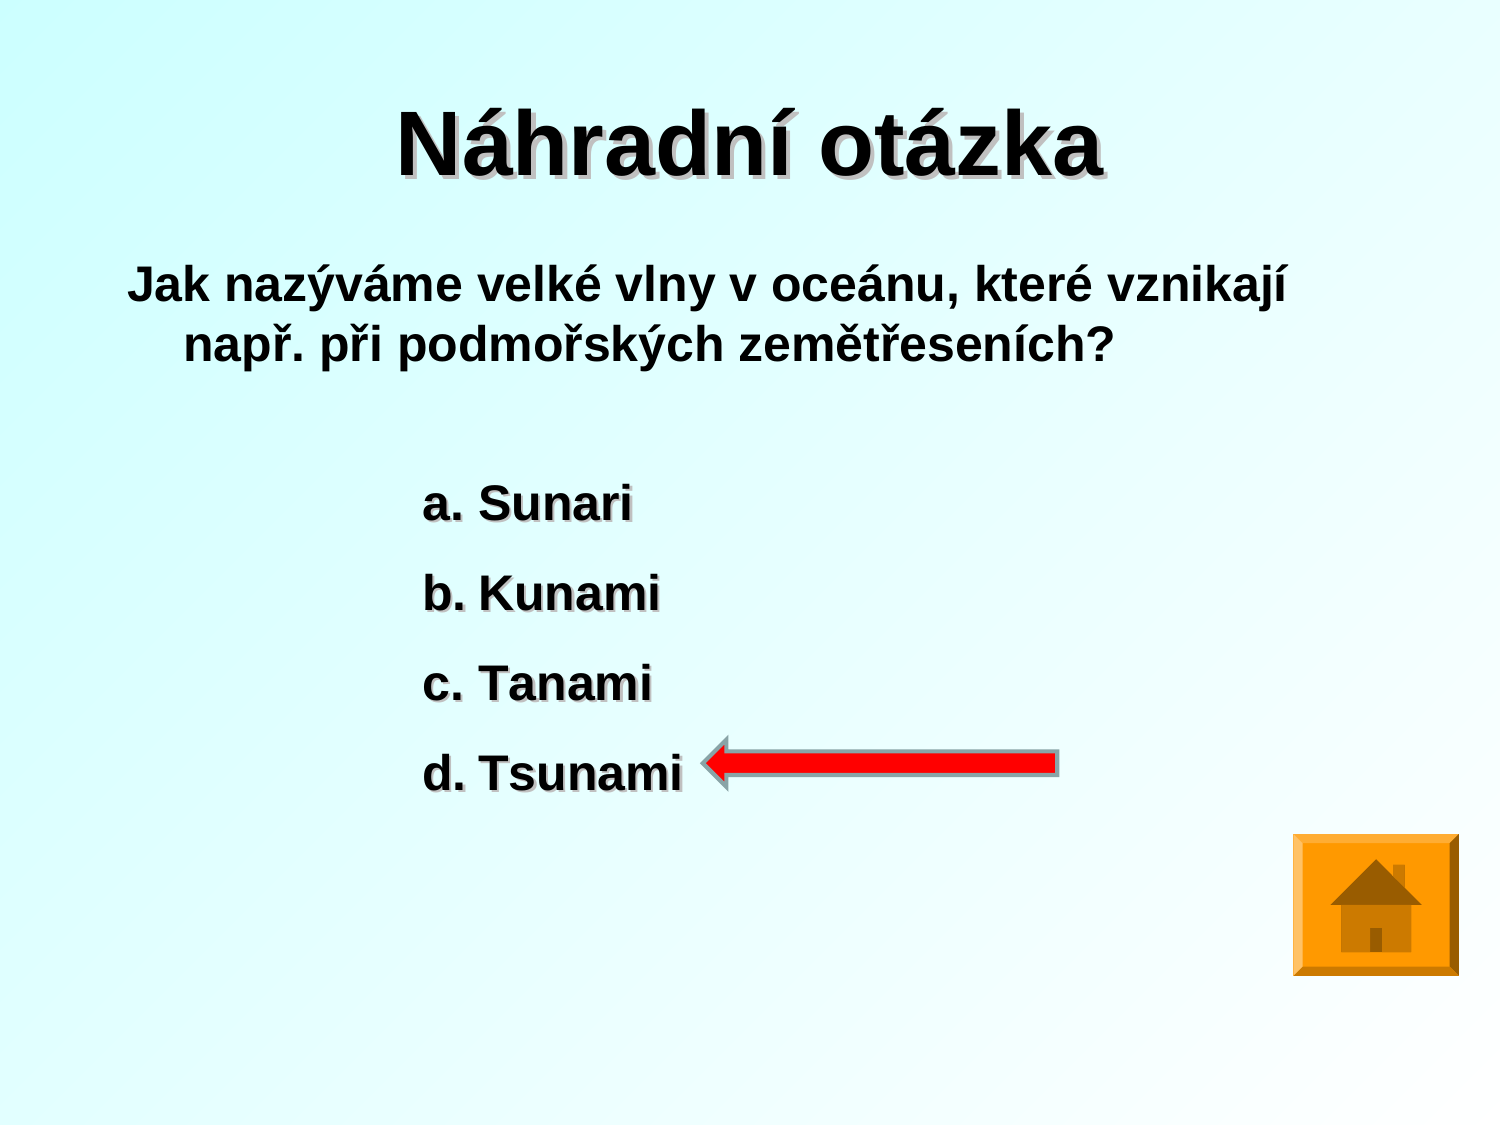

# Náhradní otázka
Jak nazýváme velké vlny v oceánu, které vznikají např. při podmořských zemětřeseních?
Sunari
Kunami
Tanami
Tsunami